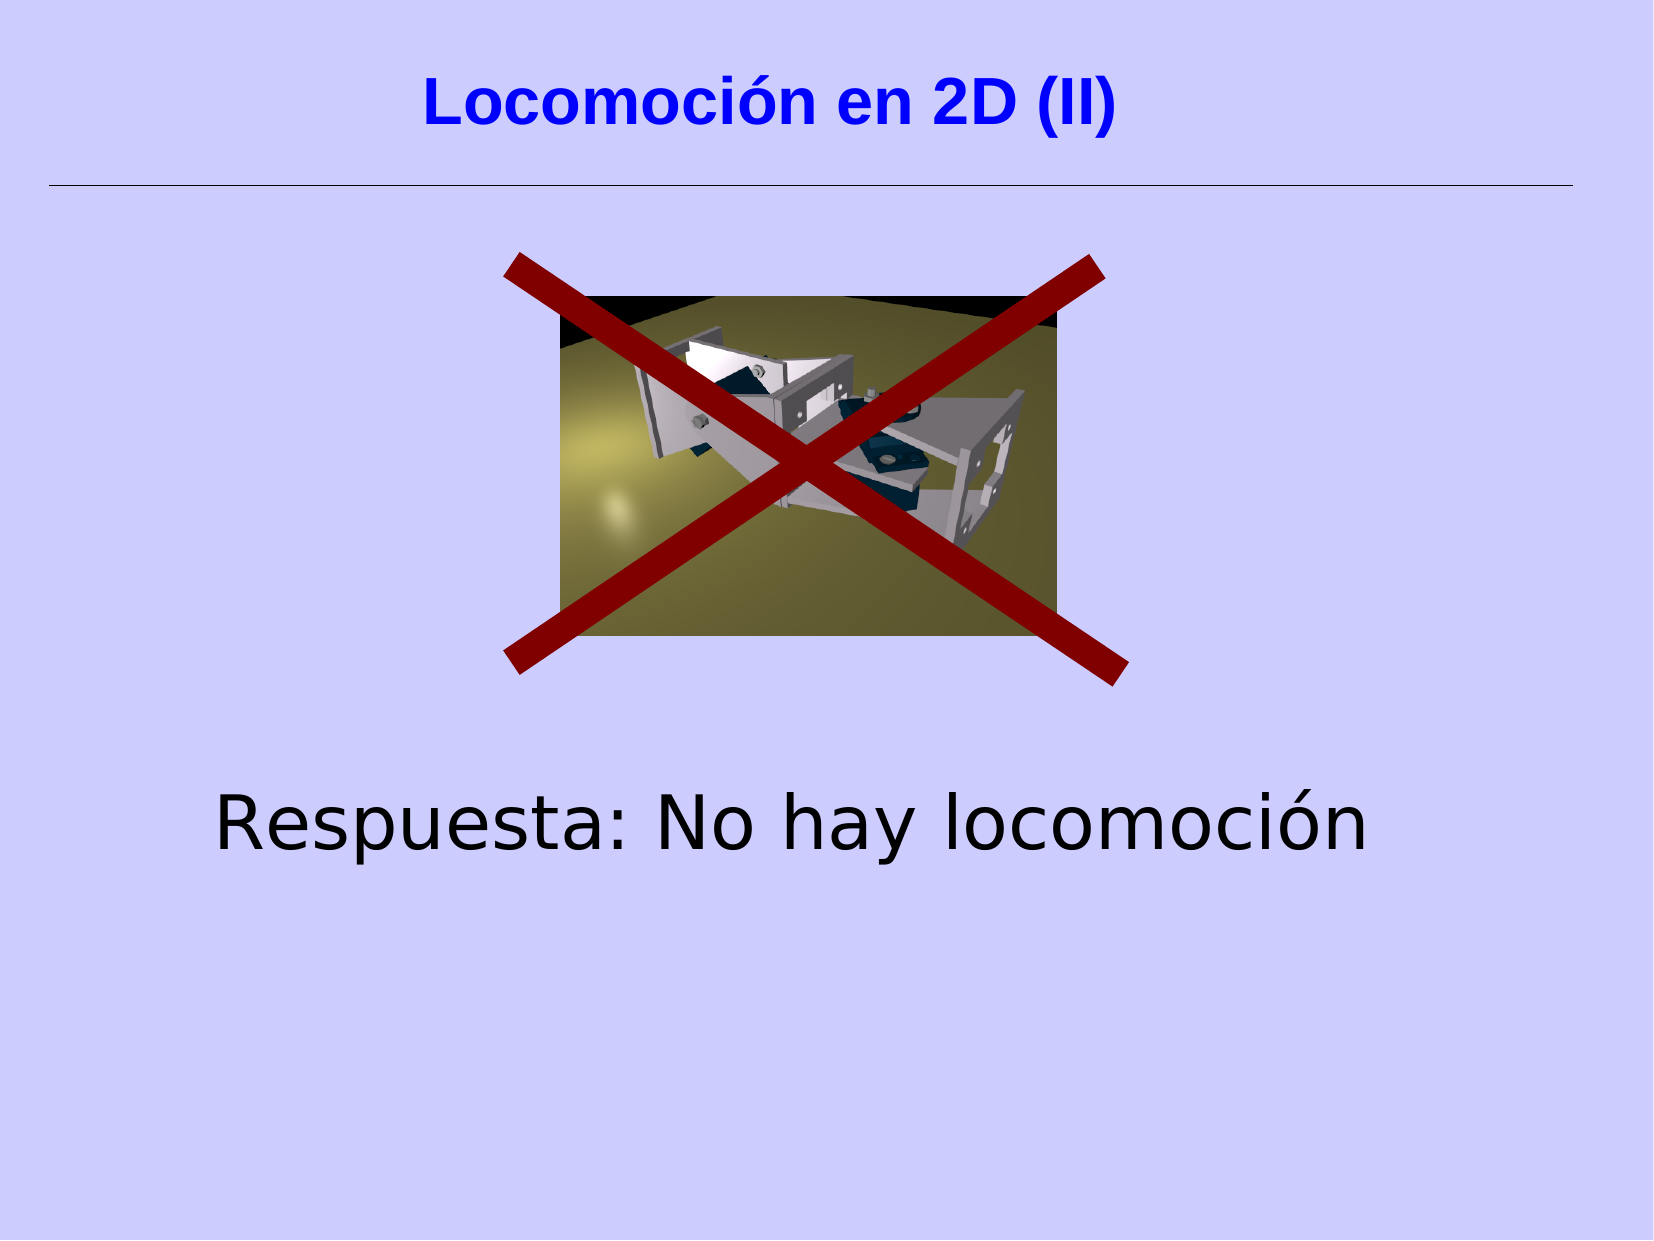

# Locomoción en 2D (II)
Respuesta: No hay locomoción